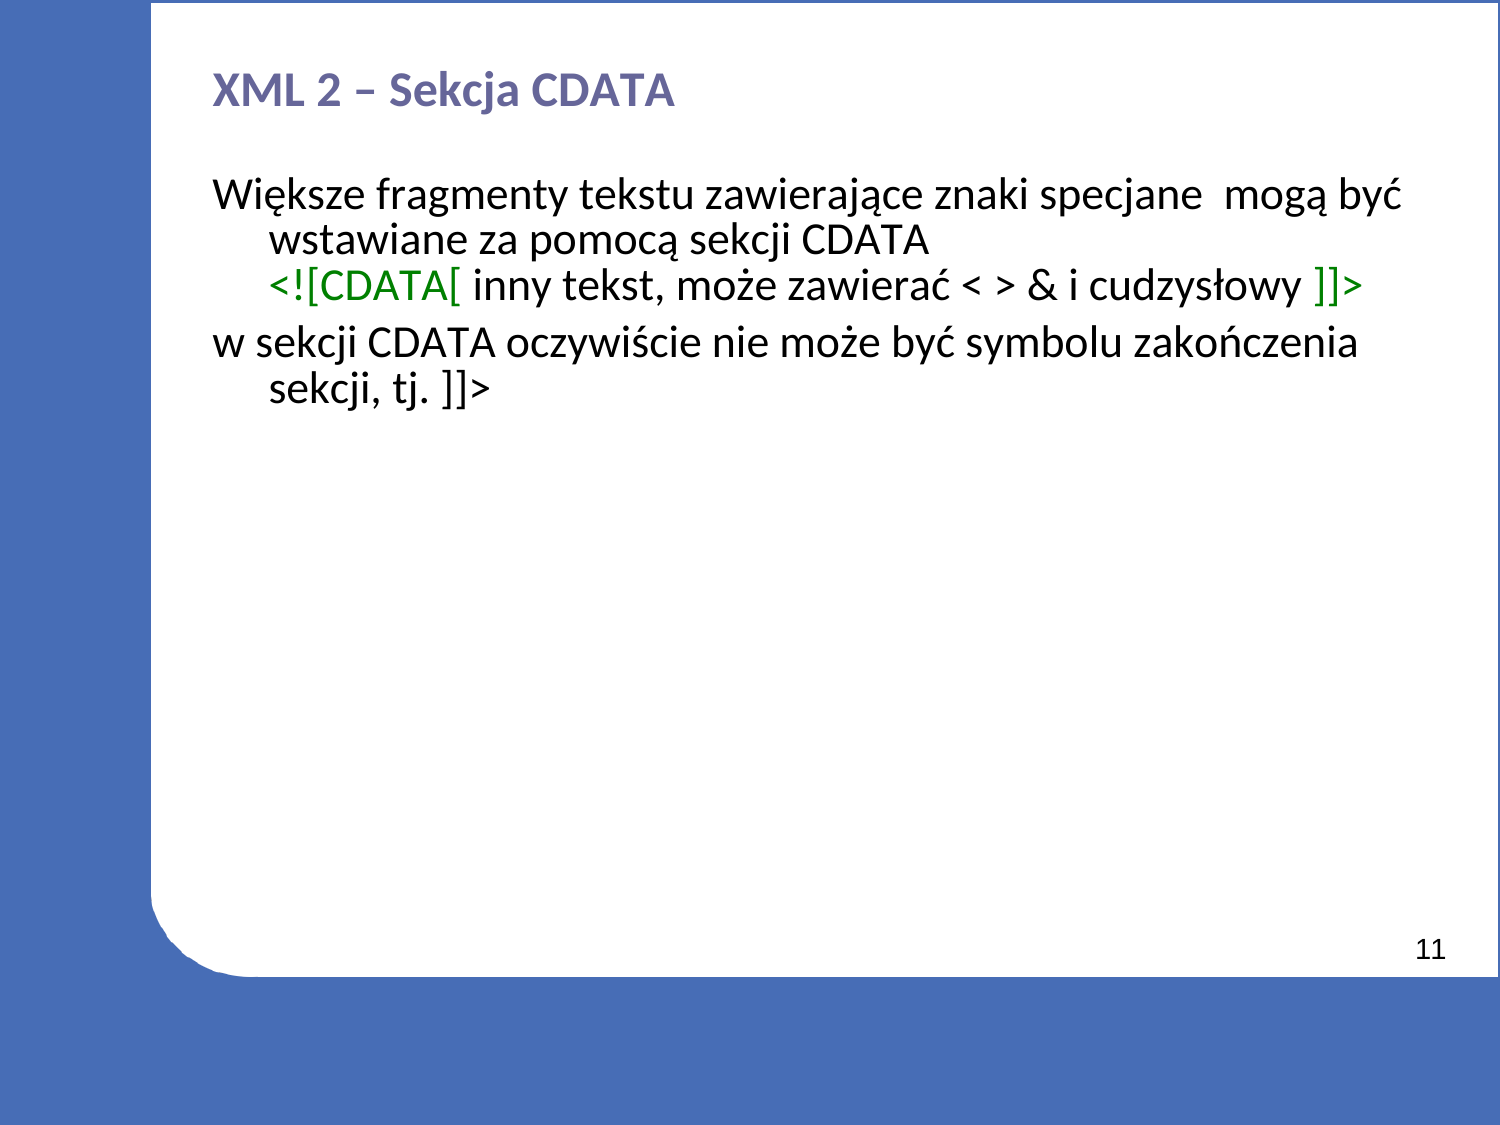

# XML 2 – Sekcja CDATA
Większe fragmenty tekstu zawierające znaki specjane mogą być wstawiane za pomocą sekcji CDATA
<![CDATA[ inny tekst, może zawierać < > & i cudzysłowy ]]>
w sekcji CDATA oczywiście nie może być symbolu zakończenia sekcji, tj. ]]>
11